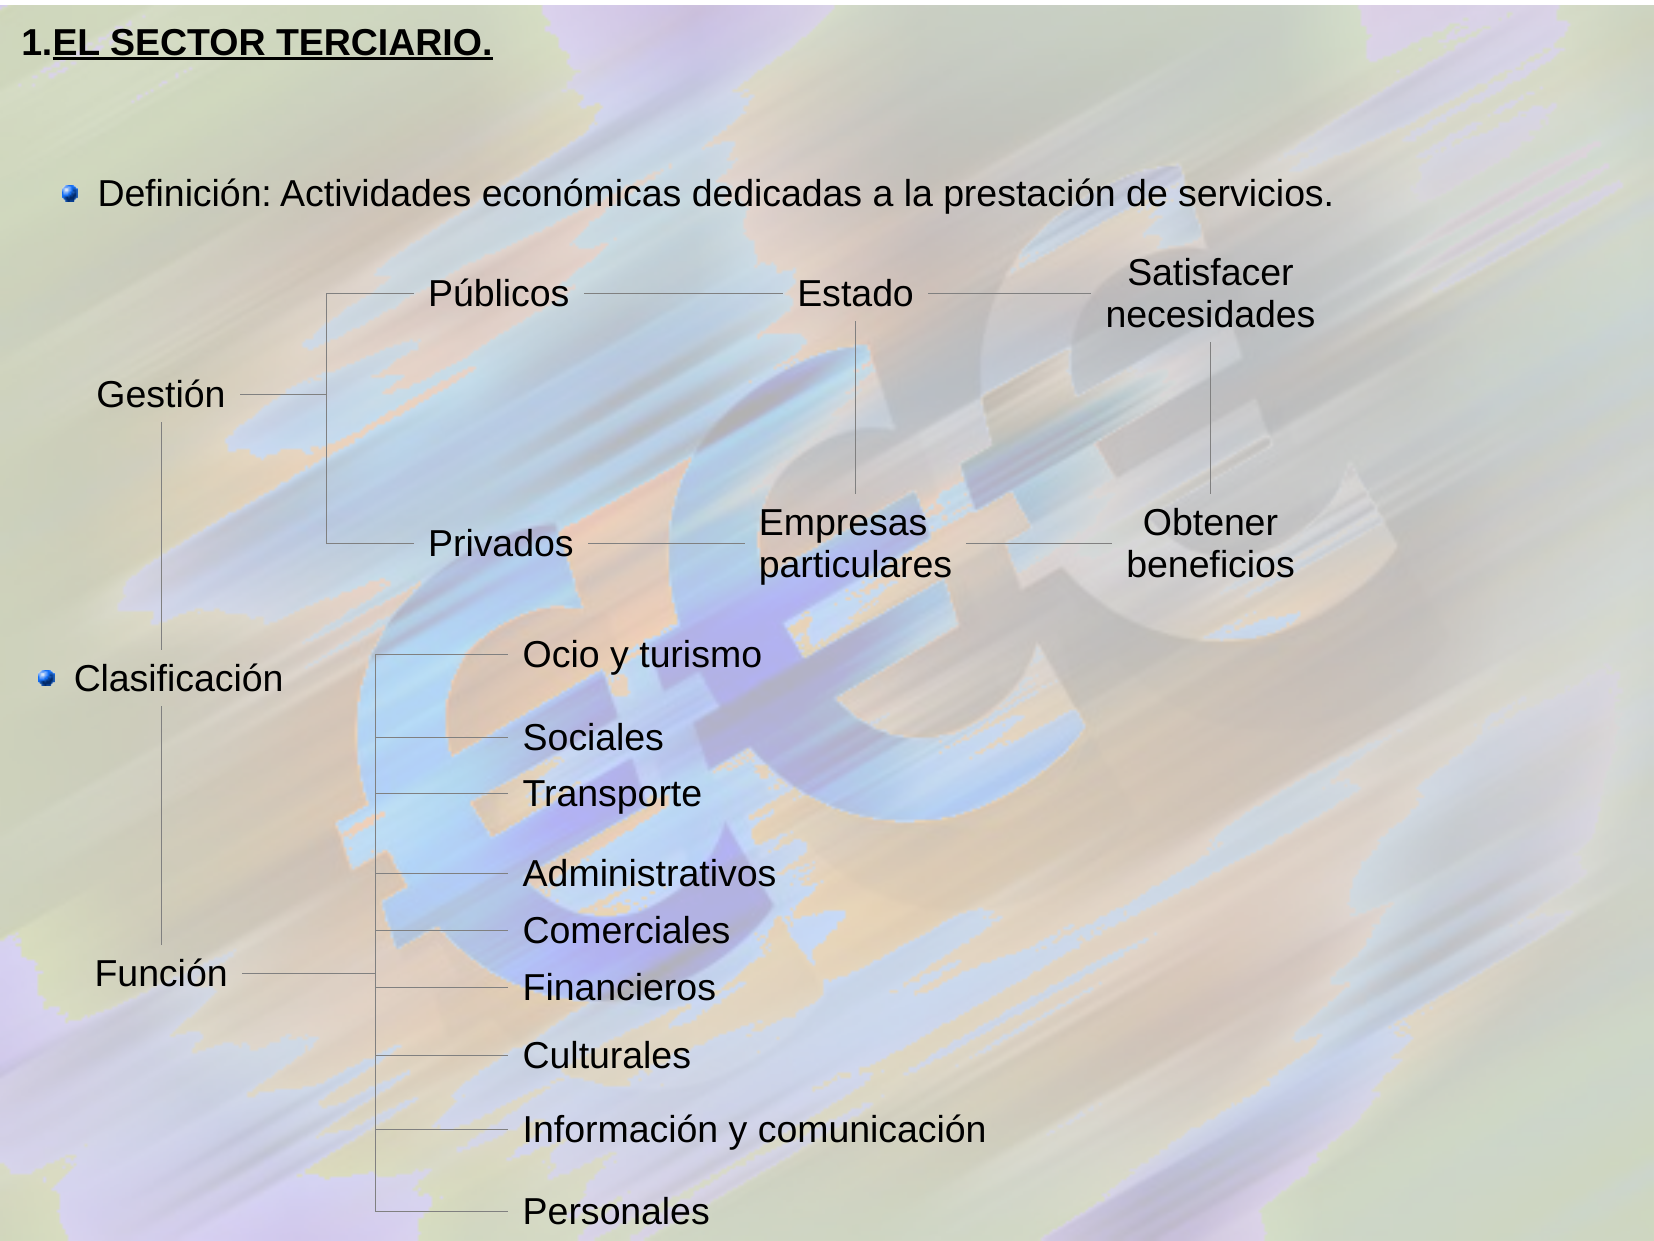

1.EL SECTOR TERCIARIO.
Definición: Actividades económicas dedicadas a la prestación de servicios.
Satisfacer
necesidades
Públicos
Estado
Gestión
Empresas
particulares
Obtener
beneficios
Privados
Ocio y turismo
Clasificación
Sociales
Transporte
Administrativos
Comerciales
Función
Financieros
Culturales
Información y comunicación
Personales